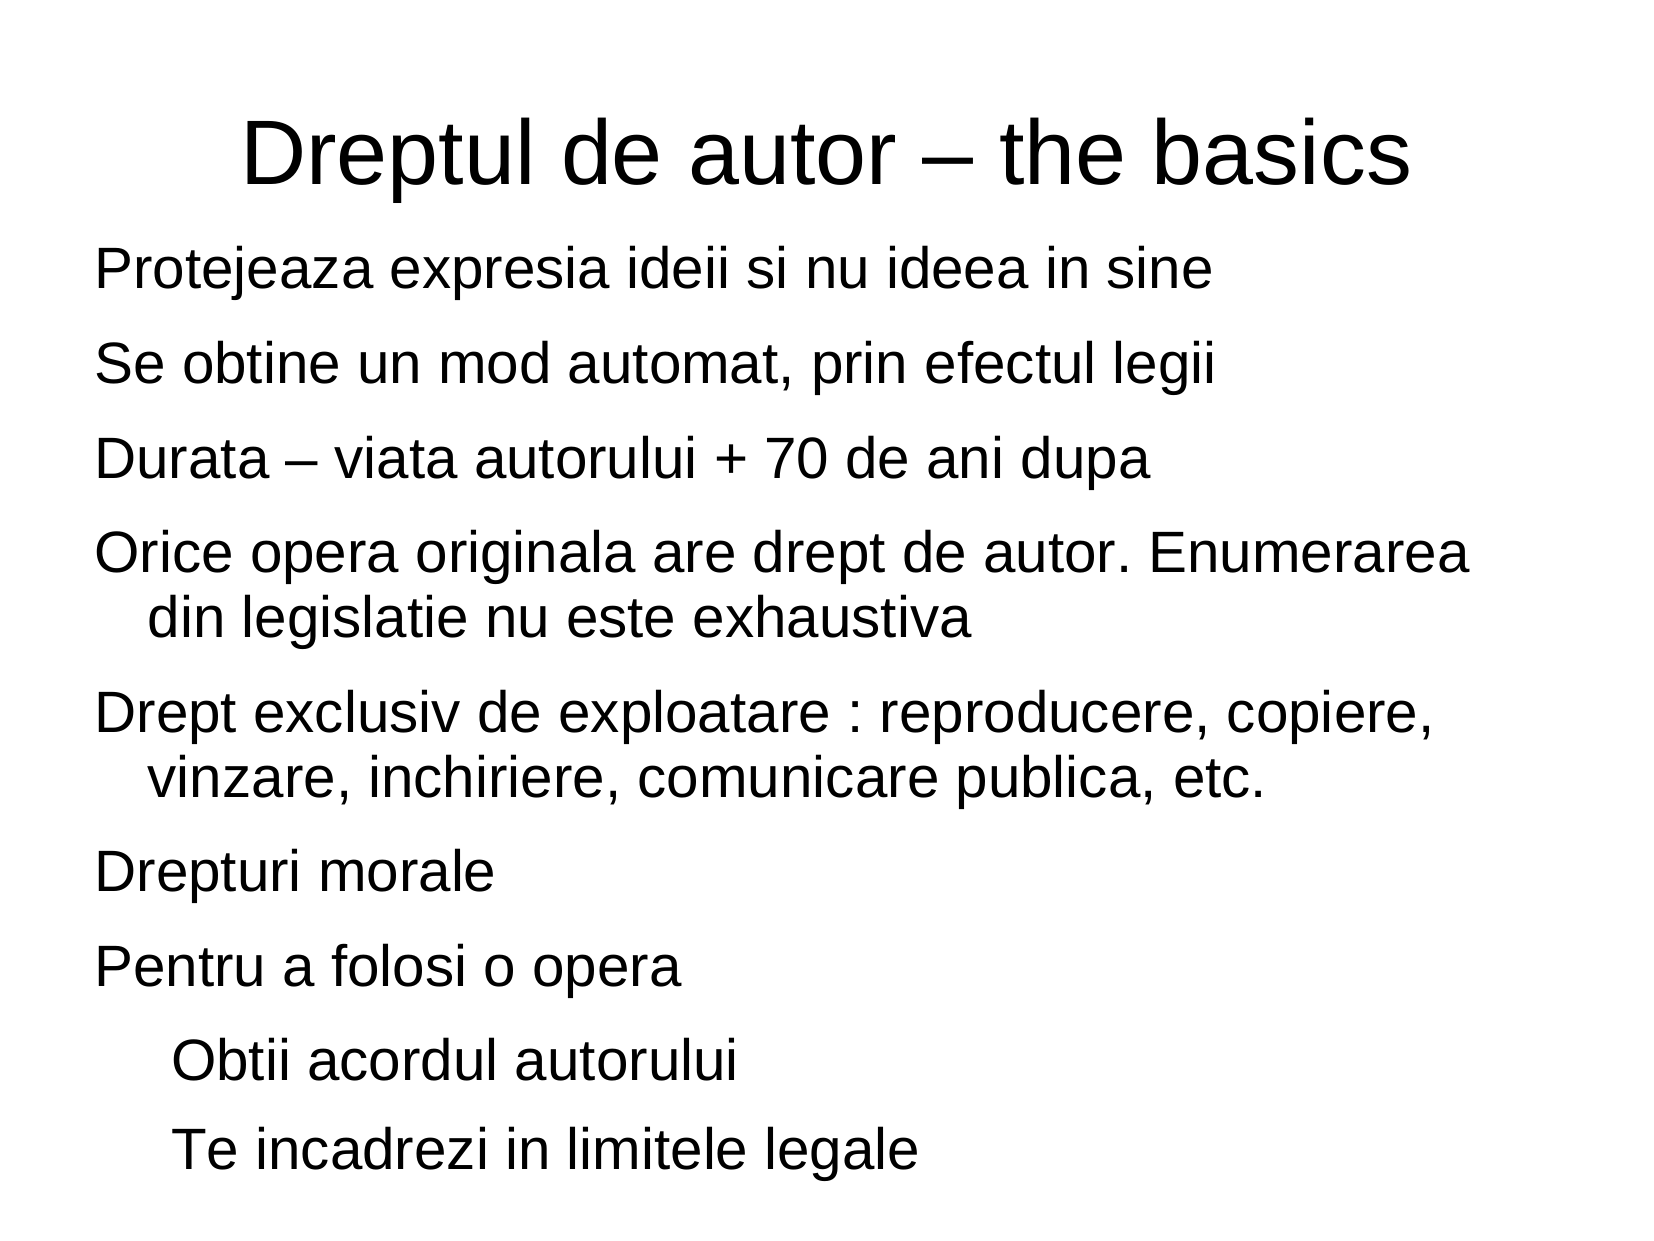

# Dreptul de autor – the basics
Protejeaza expresia ideii si nu ideea in sine
Se obtine un mod automat, prin efectul legii
Durata – viata autorului + 70 de ani dupa
Orice opera originala are drept de autor. Enumerarea din legislatie nu este exhaustiva
Drept exclusiv de exploatare : reproducere, copiere, vinzare, inchiriere, comunicare publica, etc.
Drepturi morale
Pentru a folosi o opera
Obtii acordul autorului
Te incadrezi in limitele legale